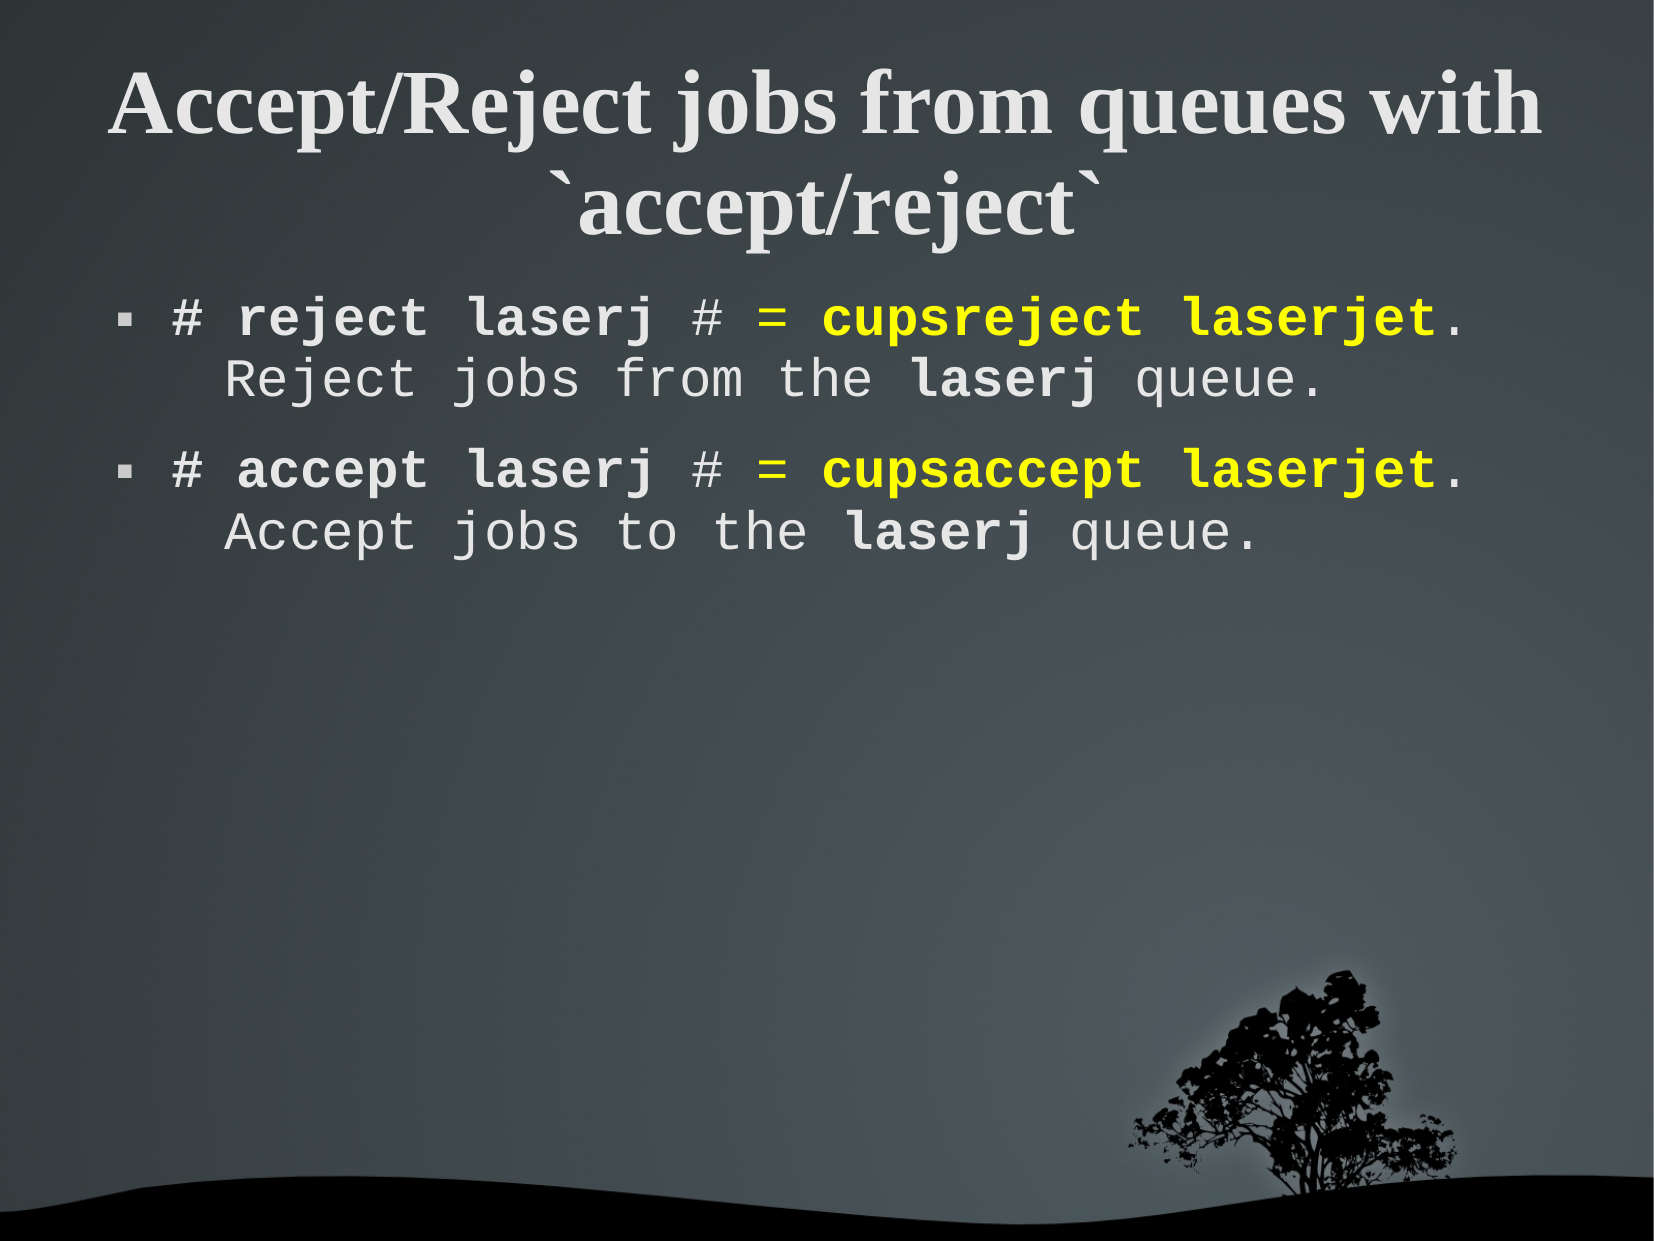

# Accept/Reject jobs from queues with `accept/reject`
# reject laserj # = cupsreject laserjet. 	Reject jobs from the laserj queue.
# accept laserj # = cupsaccept laserjet. 	Accept jobs to the laserj queue.